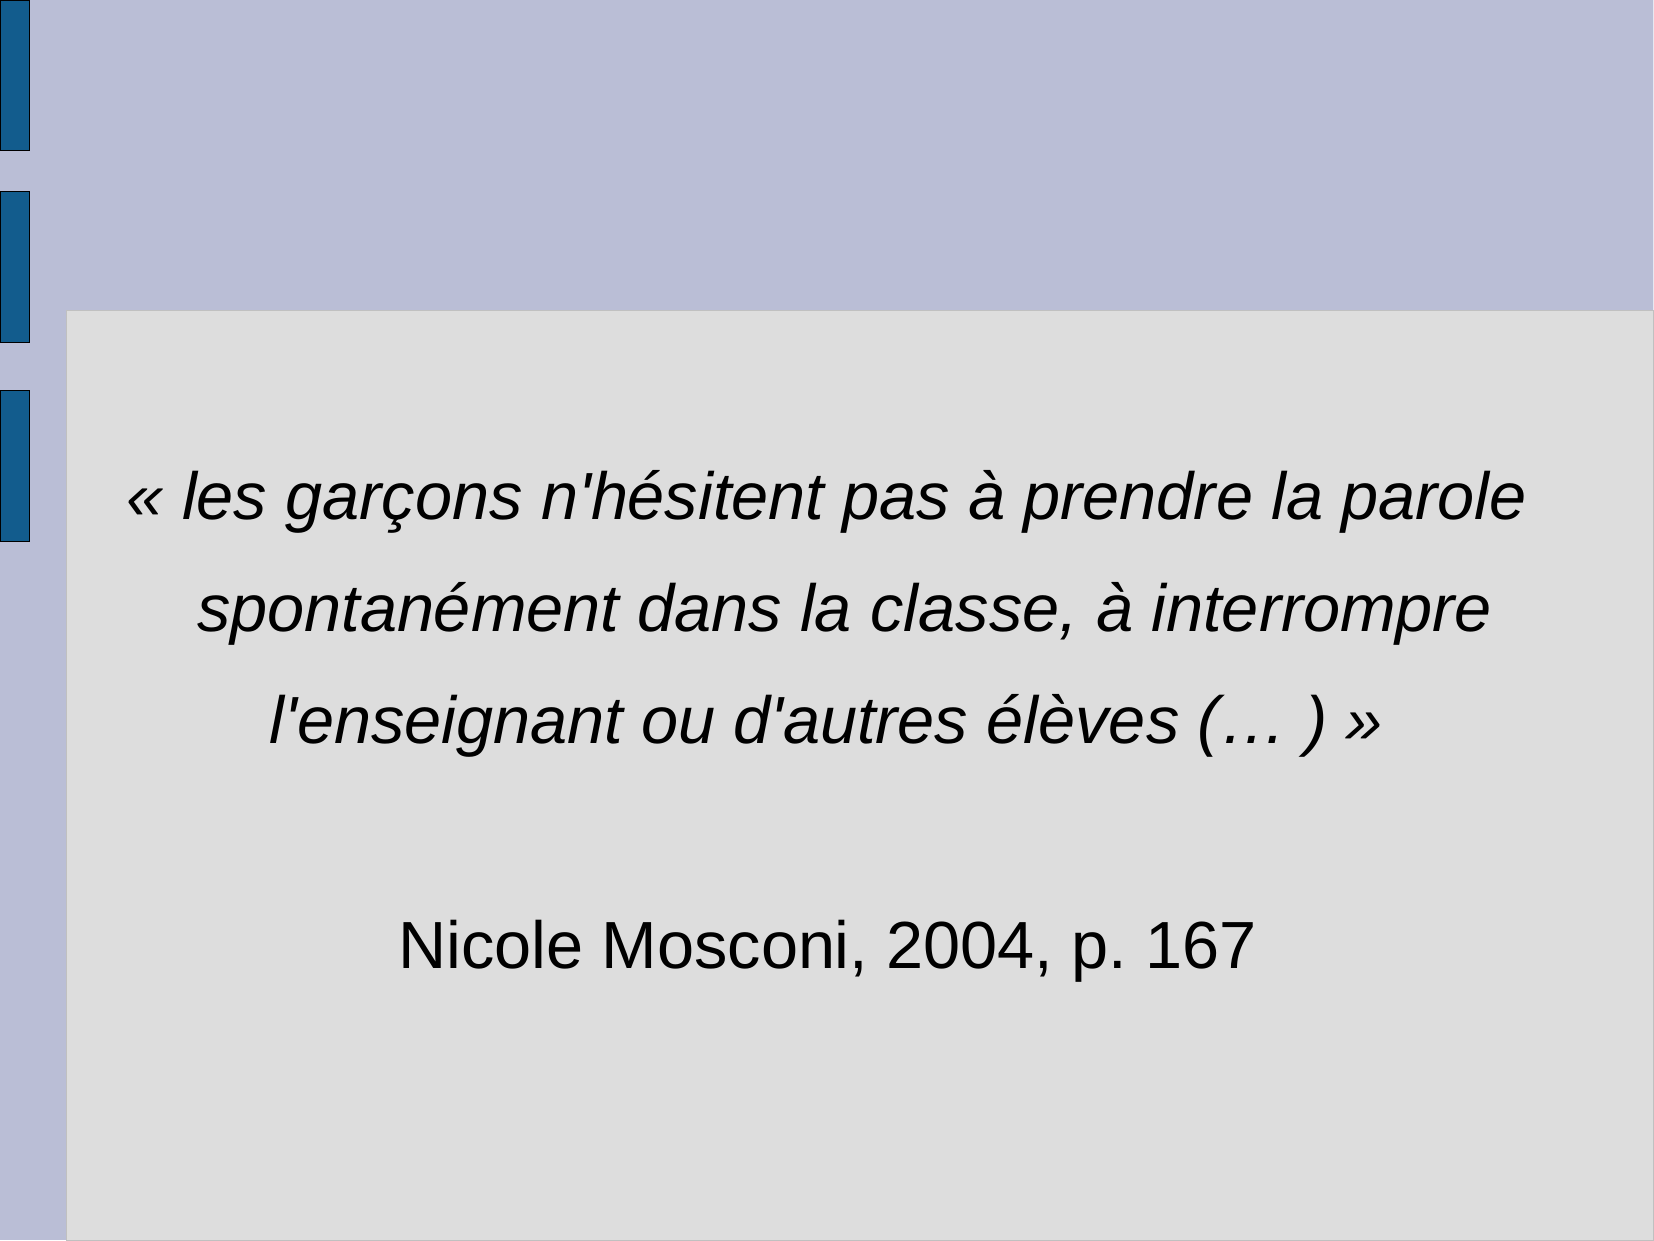

# « les garçons n'hésitent pas à prendre la parole spontanément dans la classe, à interrompre l'enseignant ou d'autres élèves (… ) »
Nicole Mosconi, 2004, p. 167